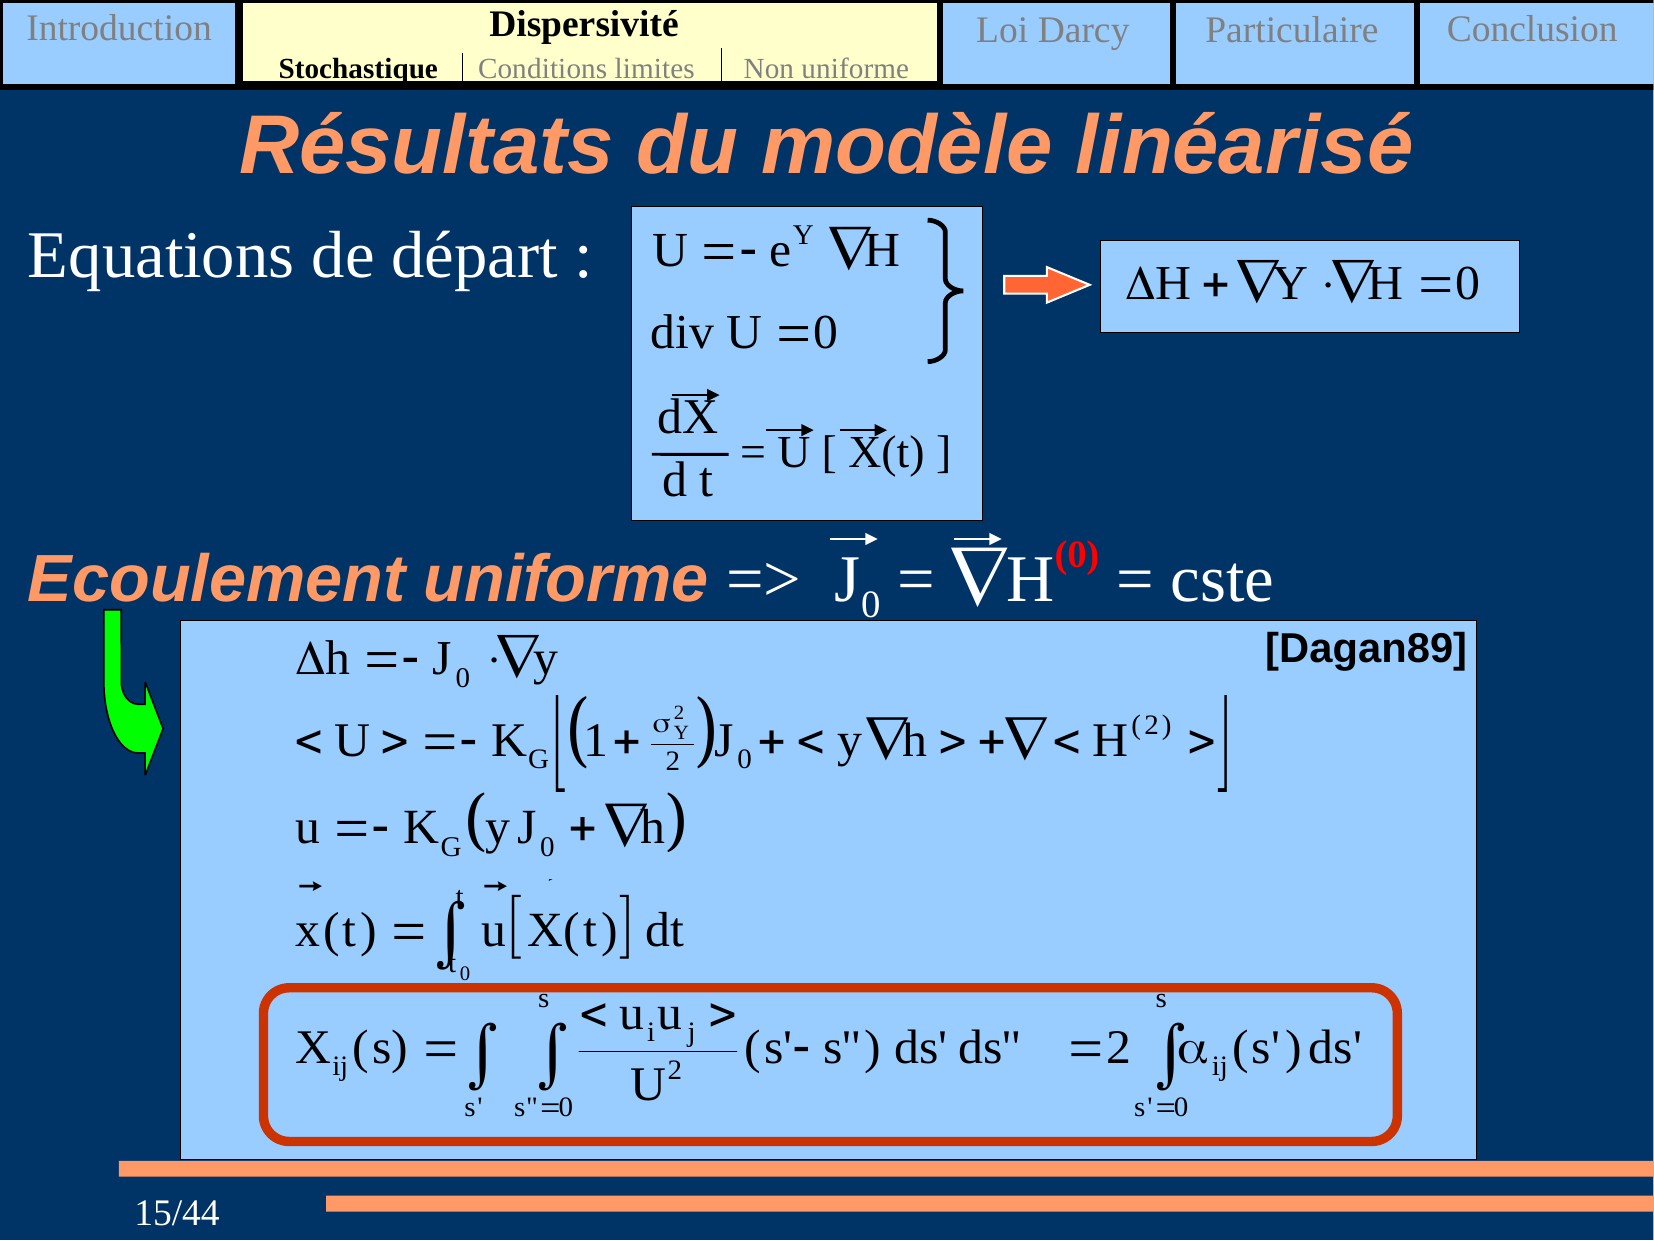

Dispersivité
Introduction
Conclusion
Loi Darcy
Particulaire
Stochastique
Conditions limites
Non uniforme
# Résultats du modèle linéarisé
Equations de départ :
dX
 = U [ X(t) ]
d t
Ecoulement uniforme => J0 = ÑH(0) = cste
[Dagan89]